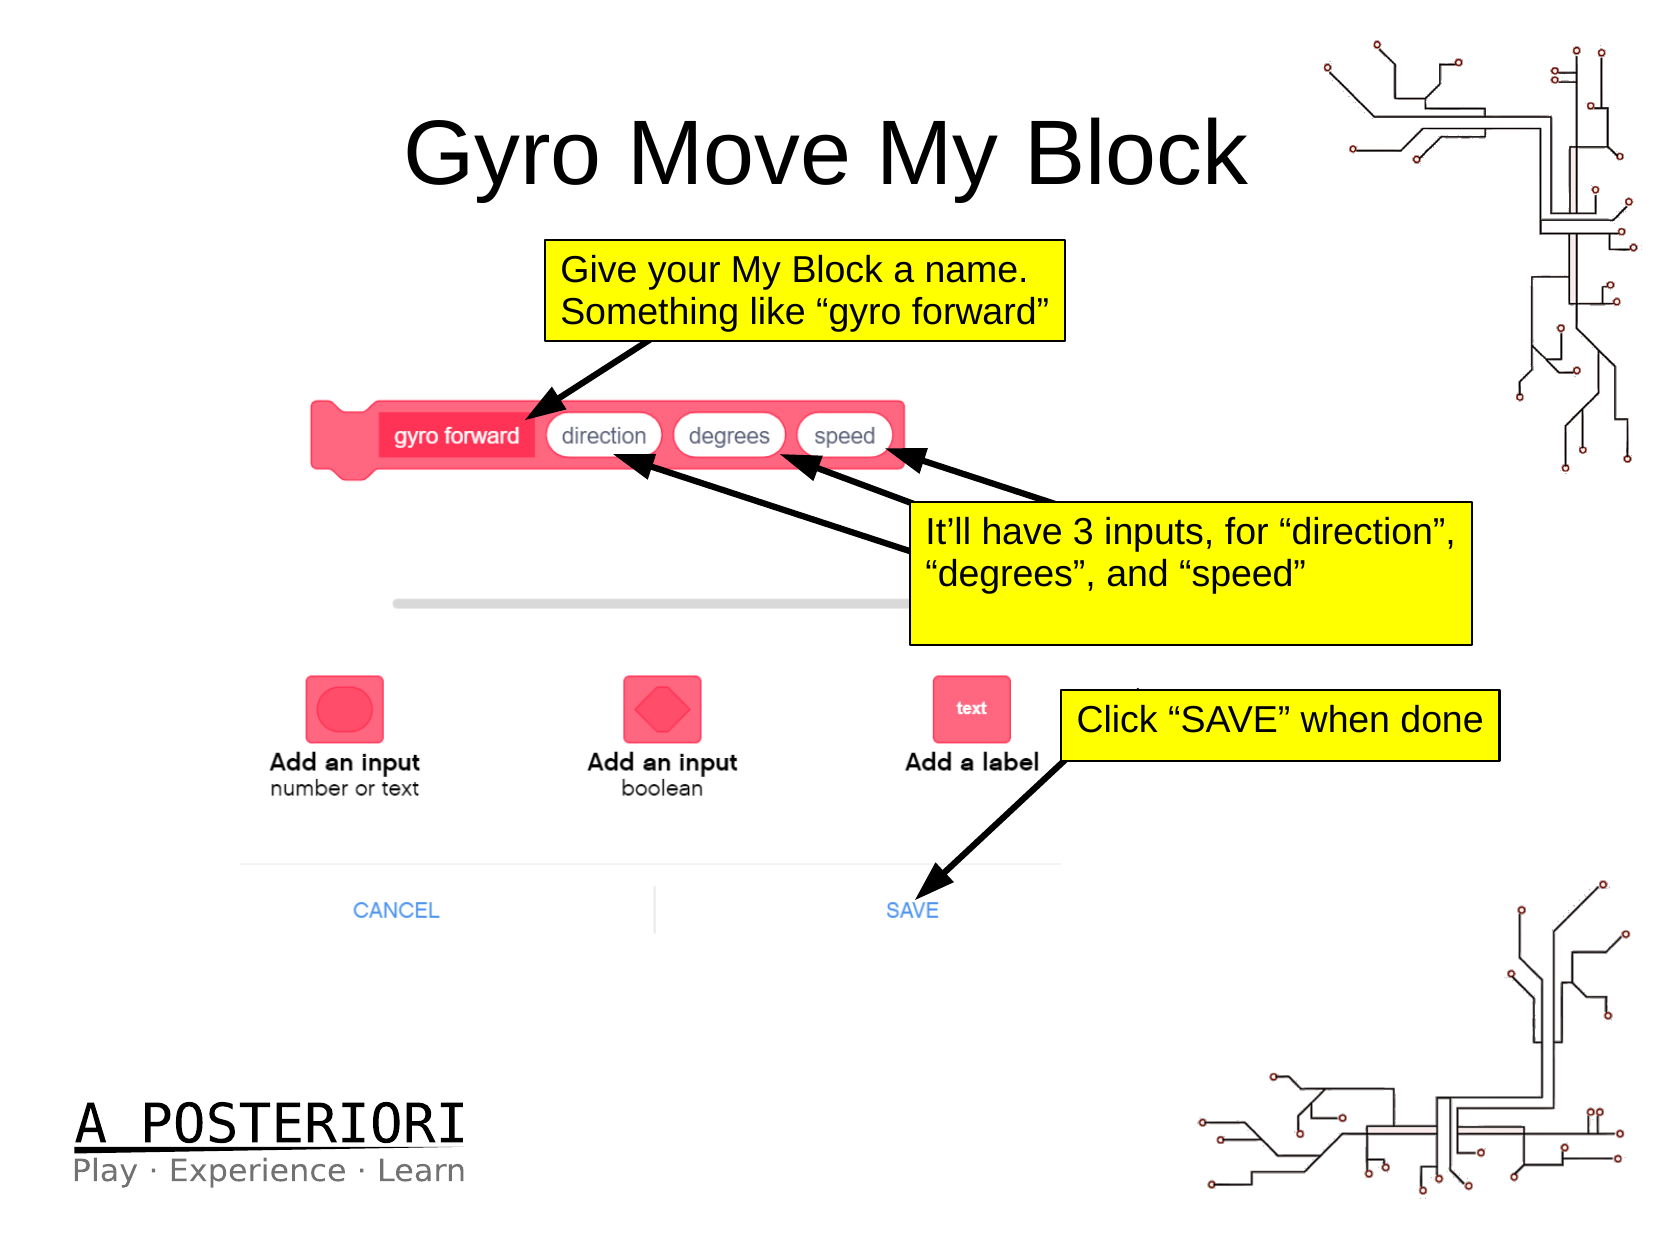

# Gyro Move My Block
Give your My Block a name.
Something like “gyro forward”
It’ll have 3 inputs, for “direction”,
“degrees”, and “speed”
Click “SAVE” when done